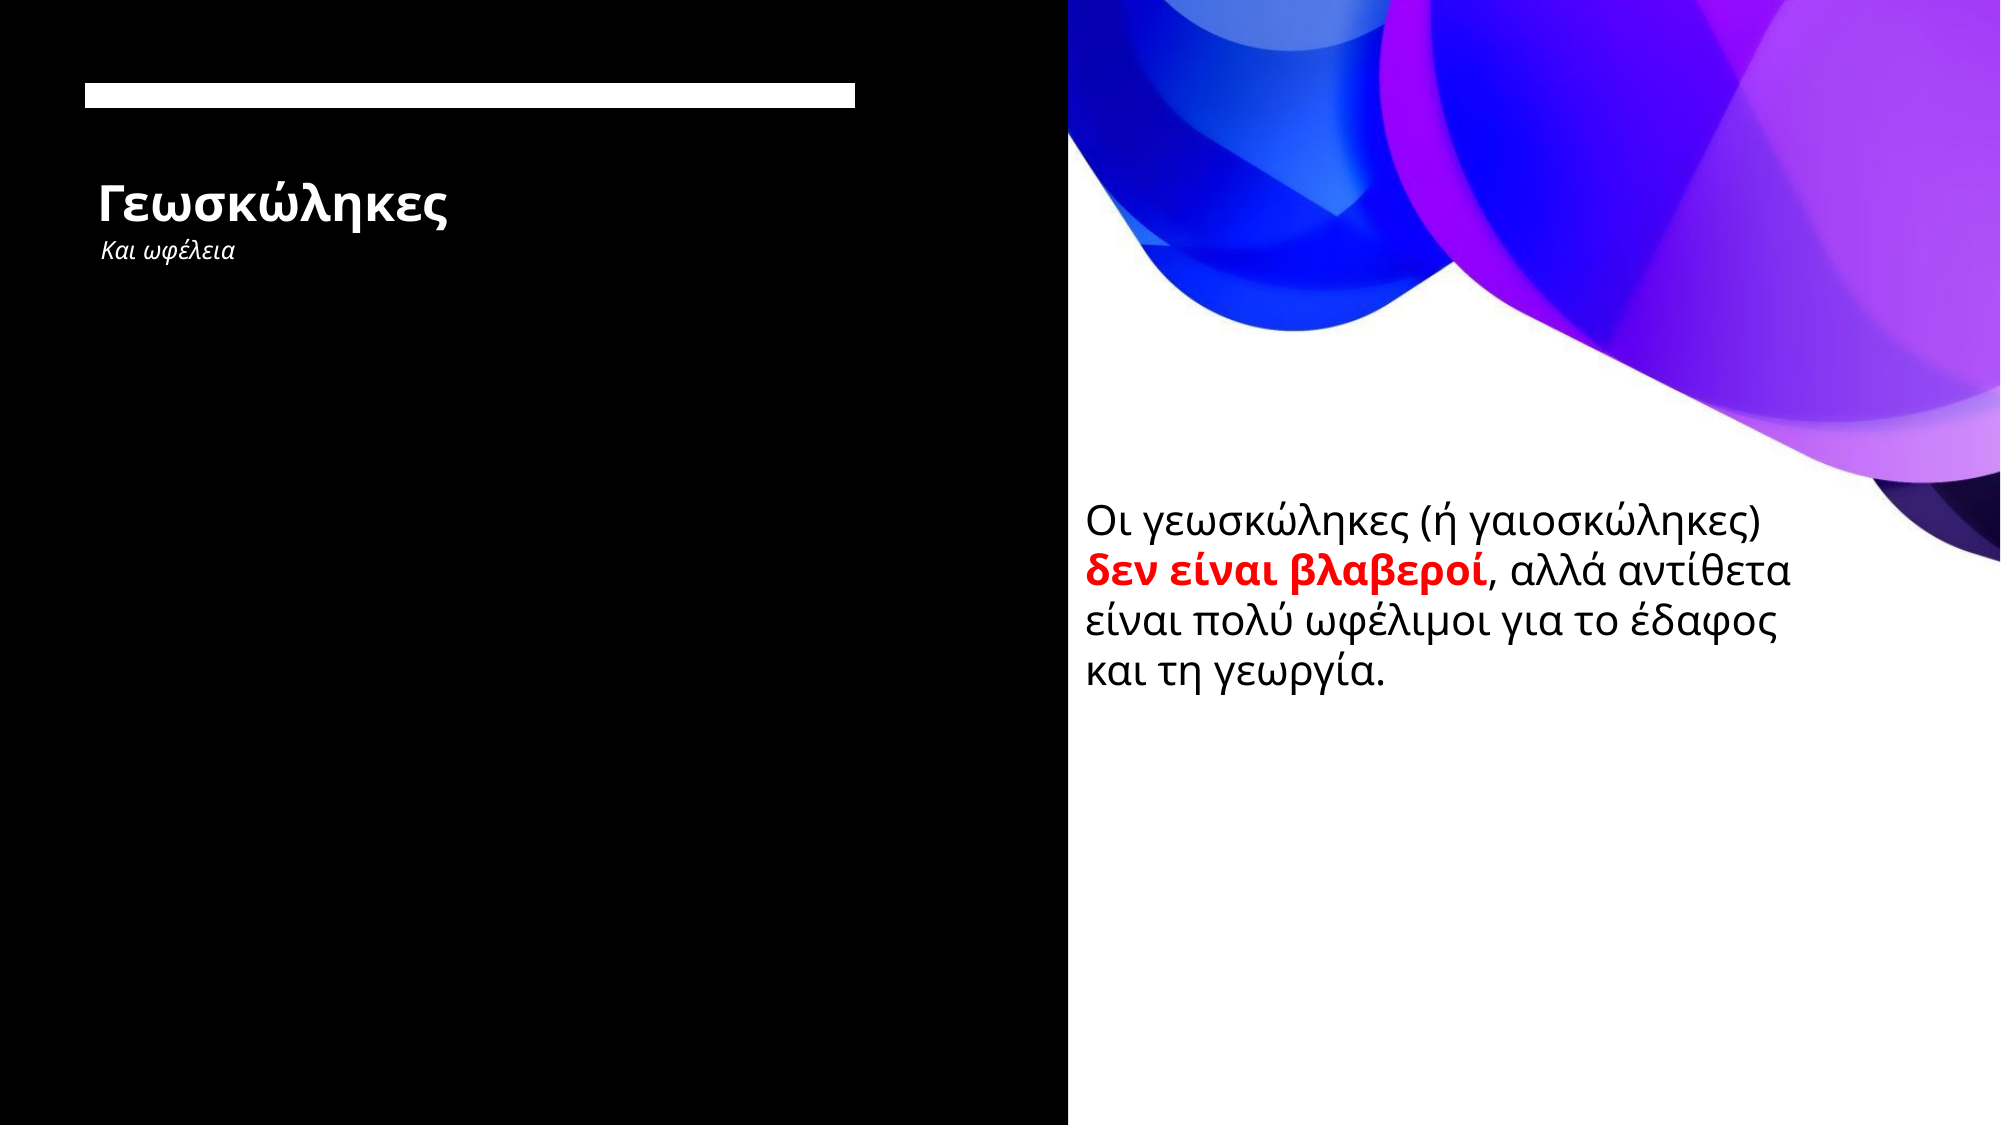

Και ωφέλεια
# Γεωσκώληκες
Οι γεωσκώληκες (ή γαιοσκώληκες) δεν είναι βλαβεροί, αλλά αντίθετα είναι πολύ ωφέλιμοι για το έδαφος και τη γεωργία.